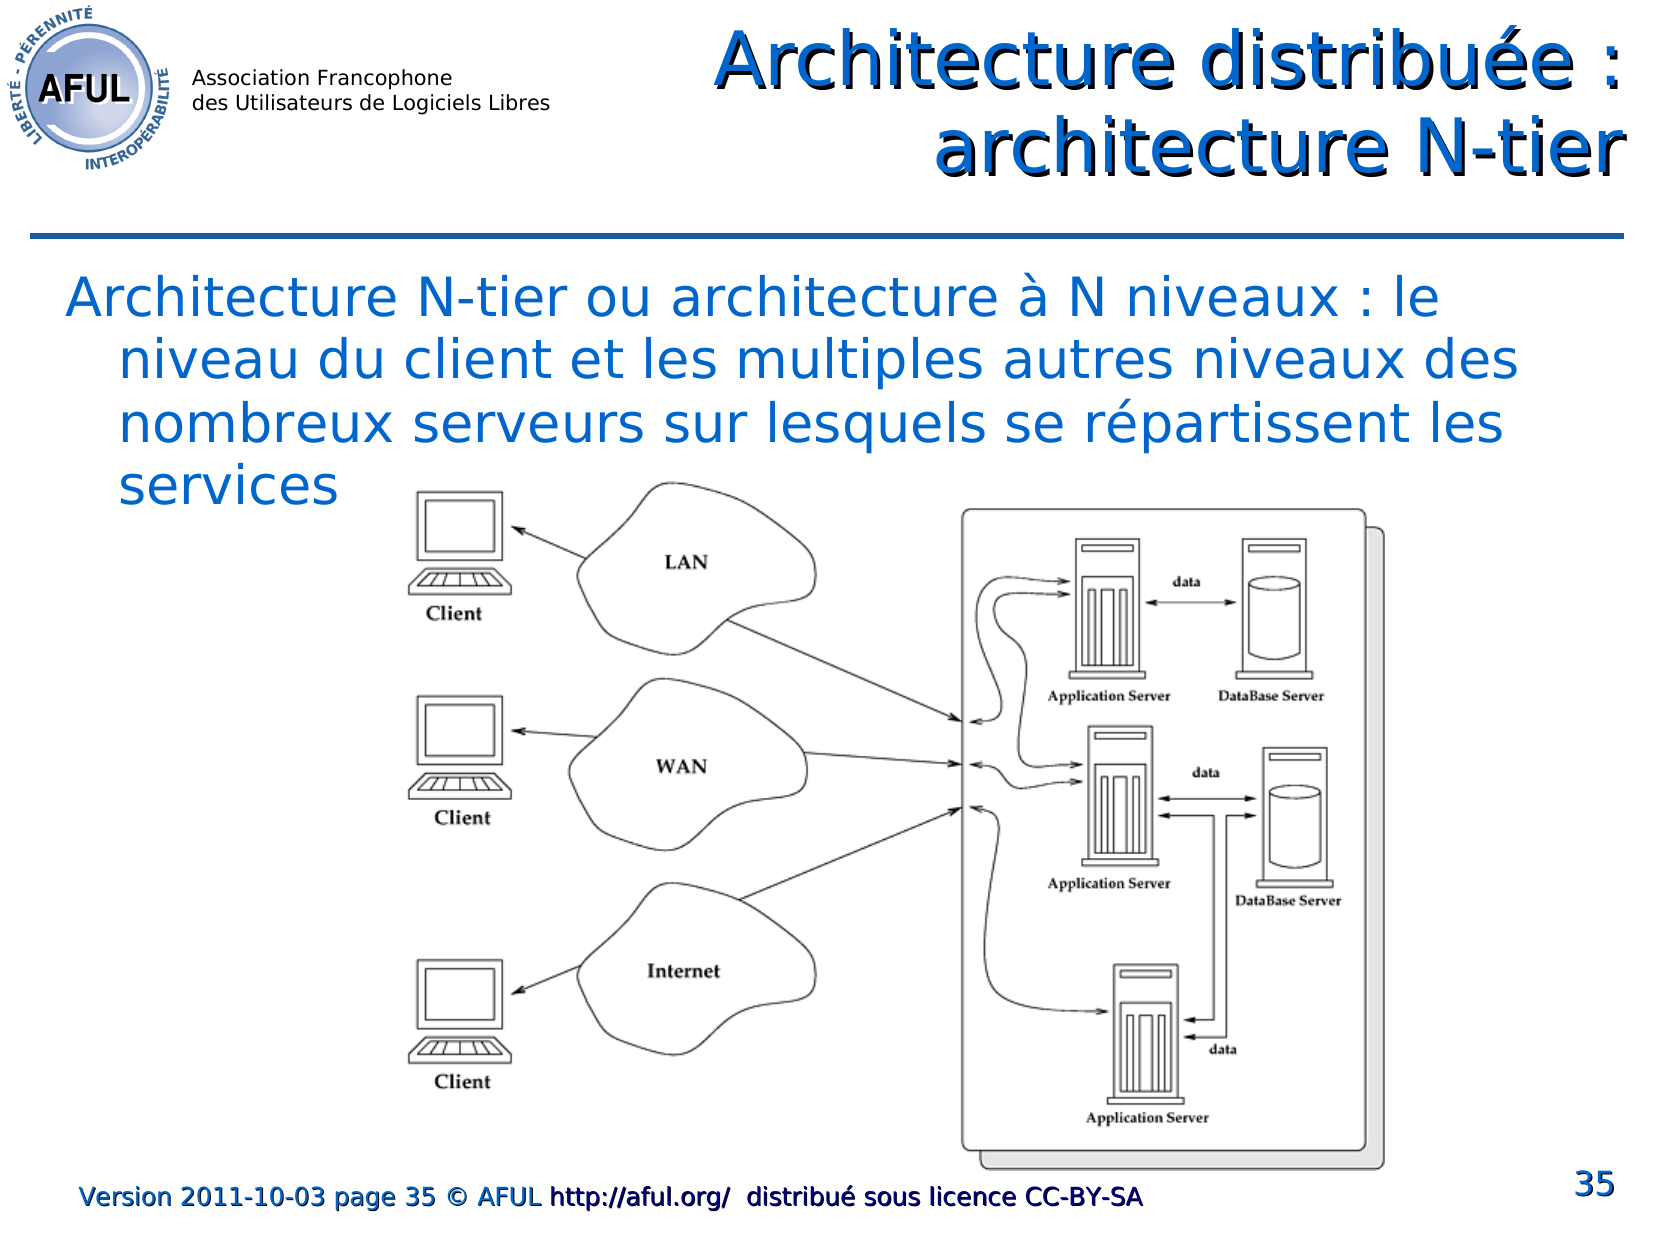

# Architecture distribuée : architecture N-tier
Architecture N-tier ou architecture à N niveaux : le niveau du client et les multiples autres niveaux des nombreux serveurs sur lesquels se répartissent les services